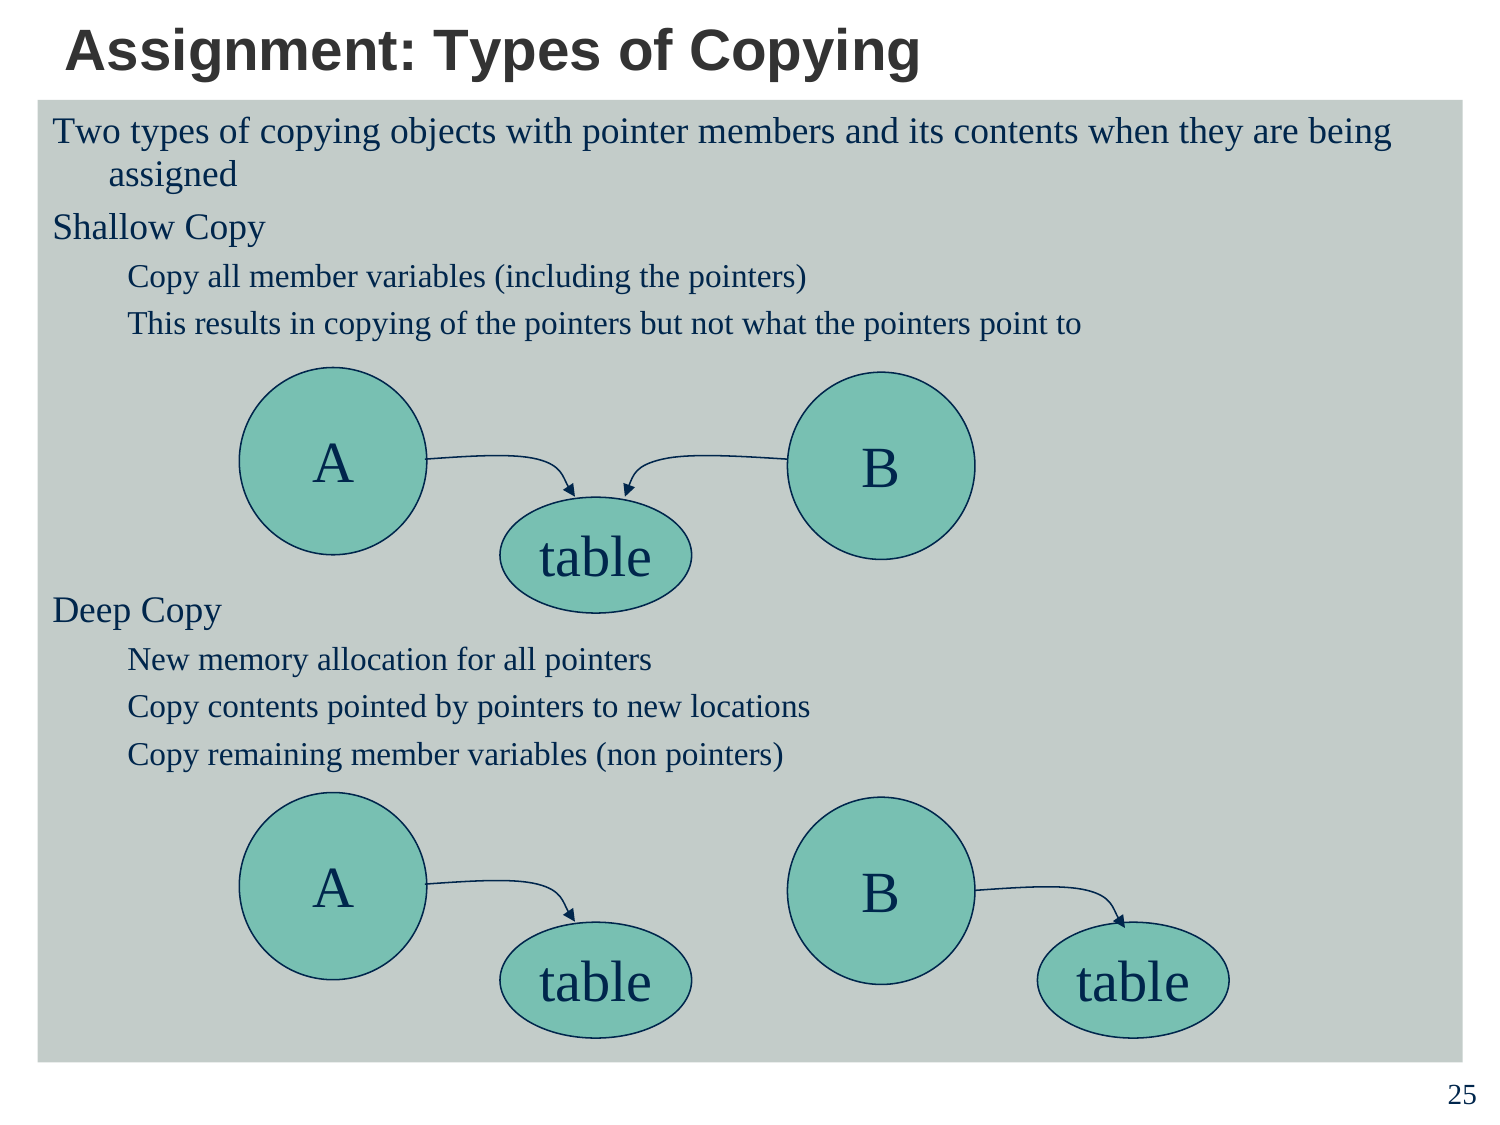

Assignment: Types of Copying
# Two types of copying objects with pointer members and its contents when they are being assigned
Shallow Copy
Copy all member variables (including the pointers)
This results in copying of the pointers but not what the pointers point to
Deep Copy
New memory allocation for all pointers
Copy contents pointed by pointers to new locations
Copy remaining member variables (non pointers)
A
B
table
A
B
table
table